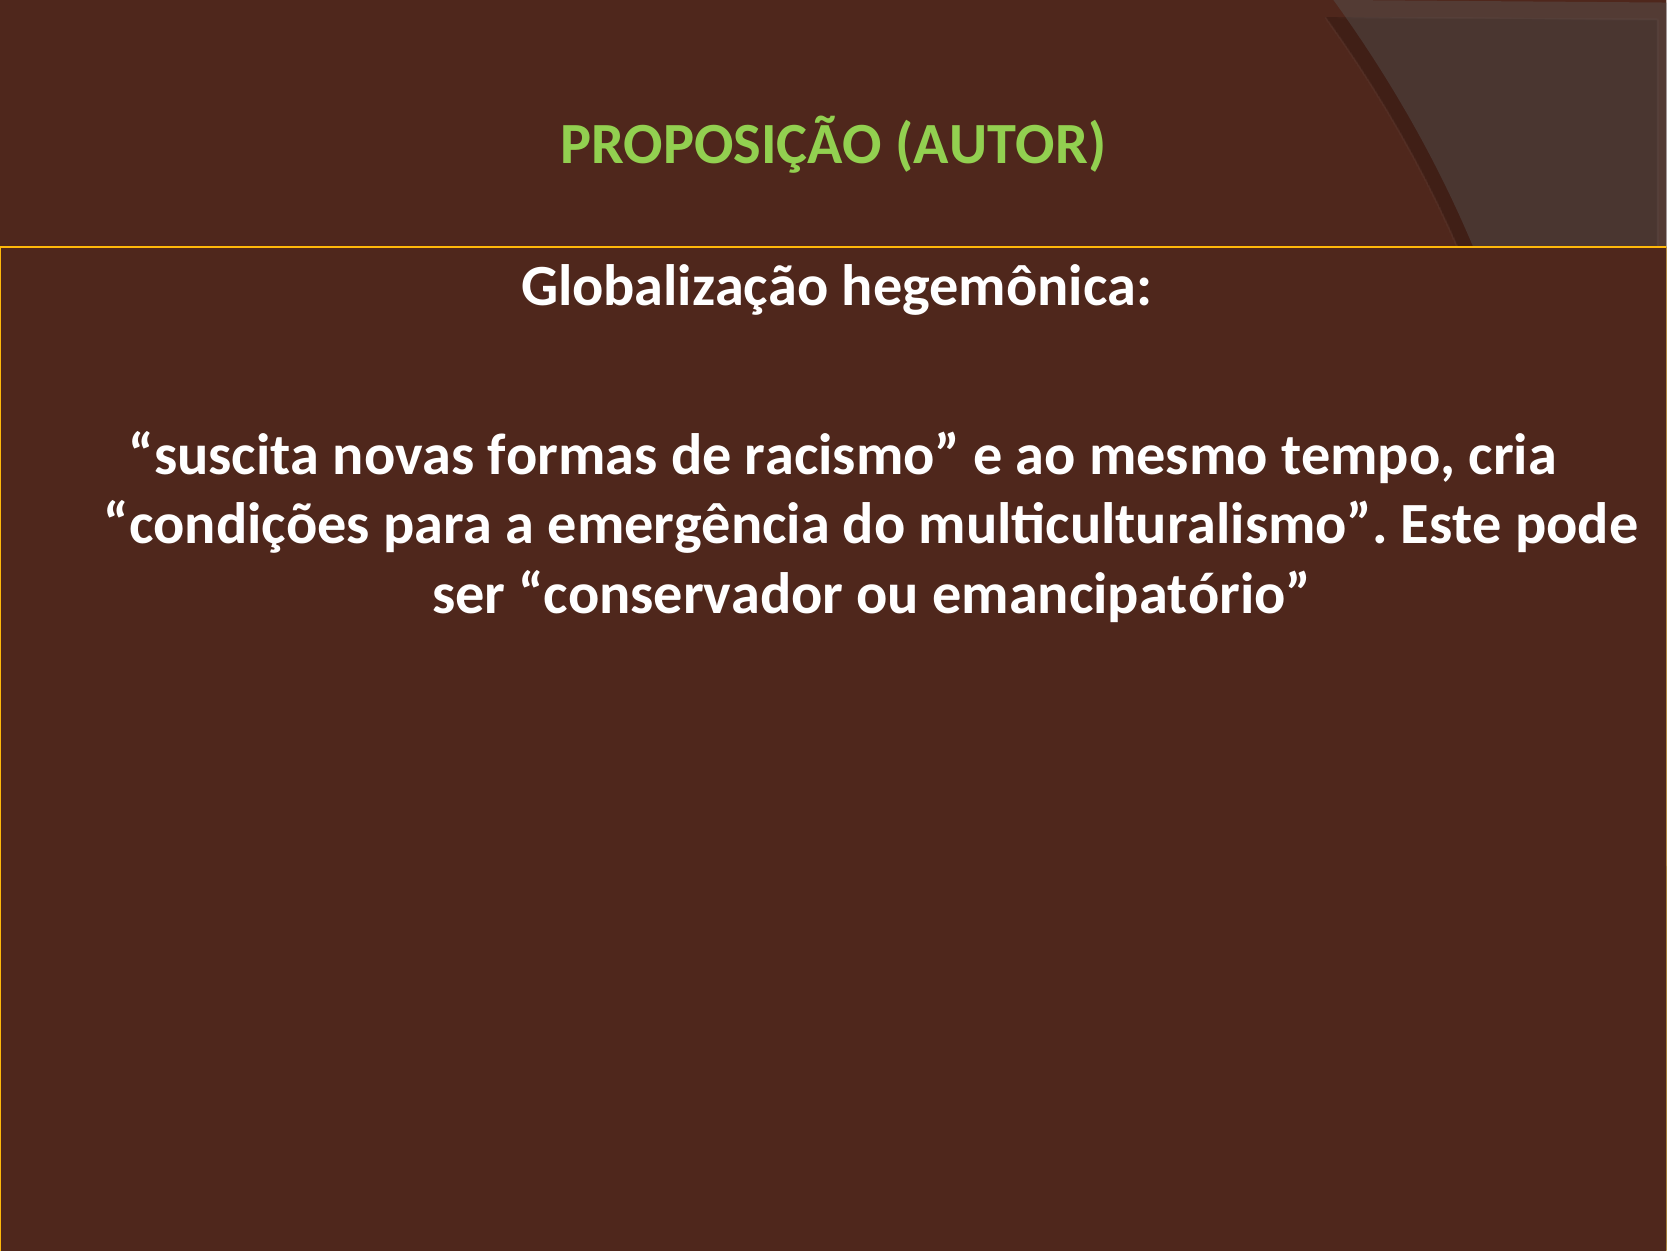

PROPOSIÇÃO (AUTOR)
# Globalização hegemônica:
 “suscita novas formas de racismo” e ao mesmo tempo, cria “condições para a emergência do multiculturalismo”. Este pode ser “conservador ou emancipatório”